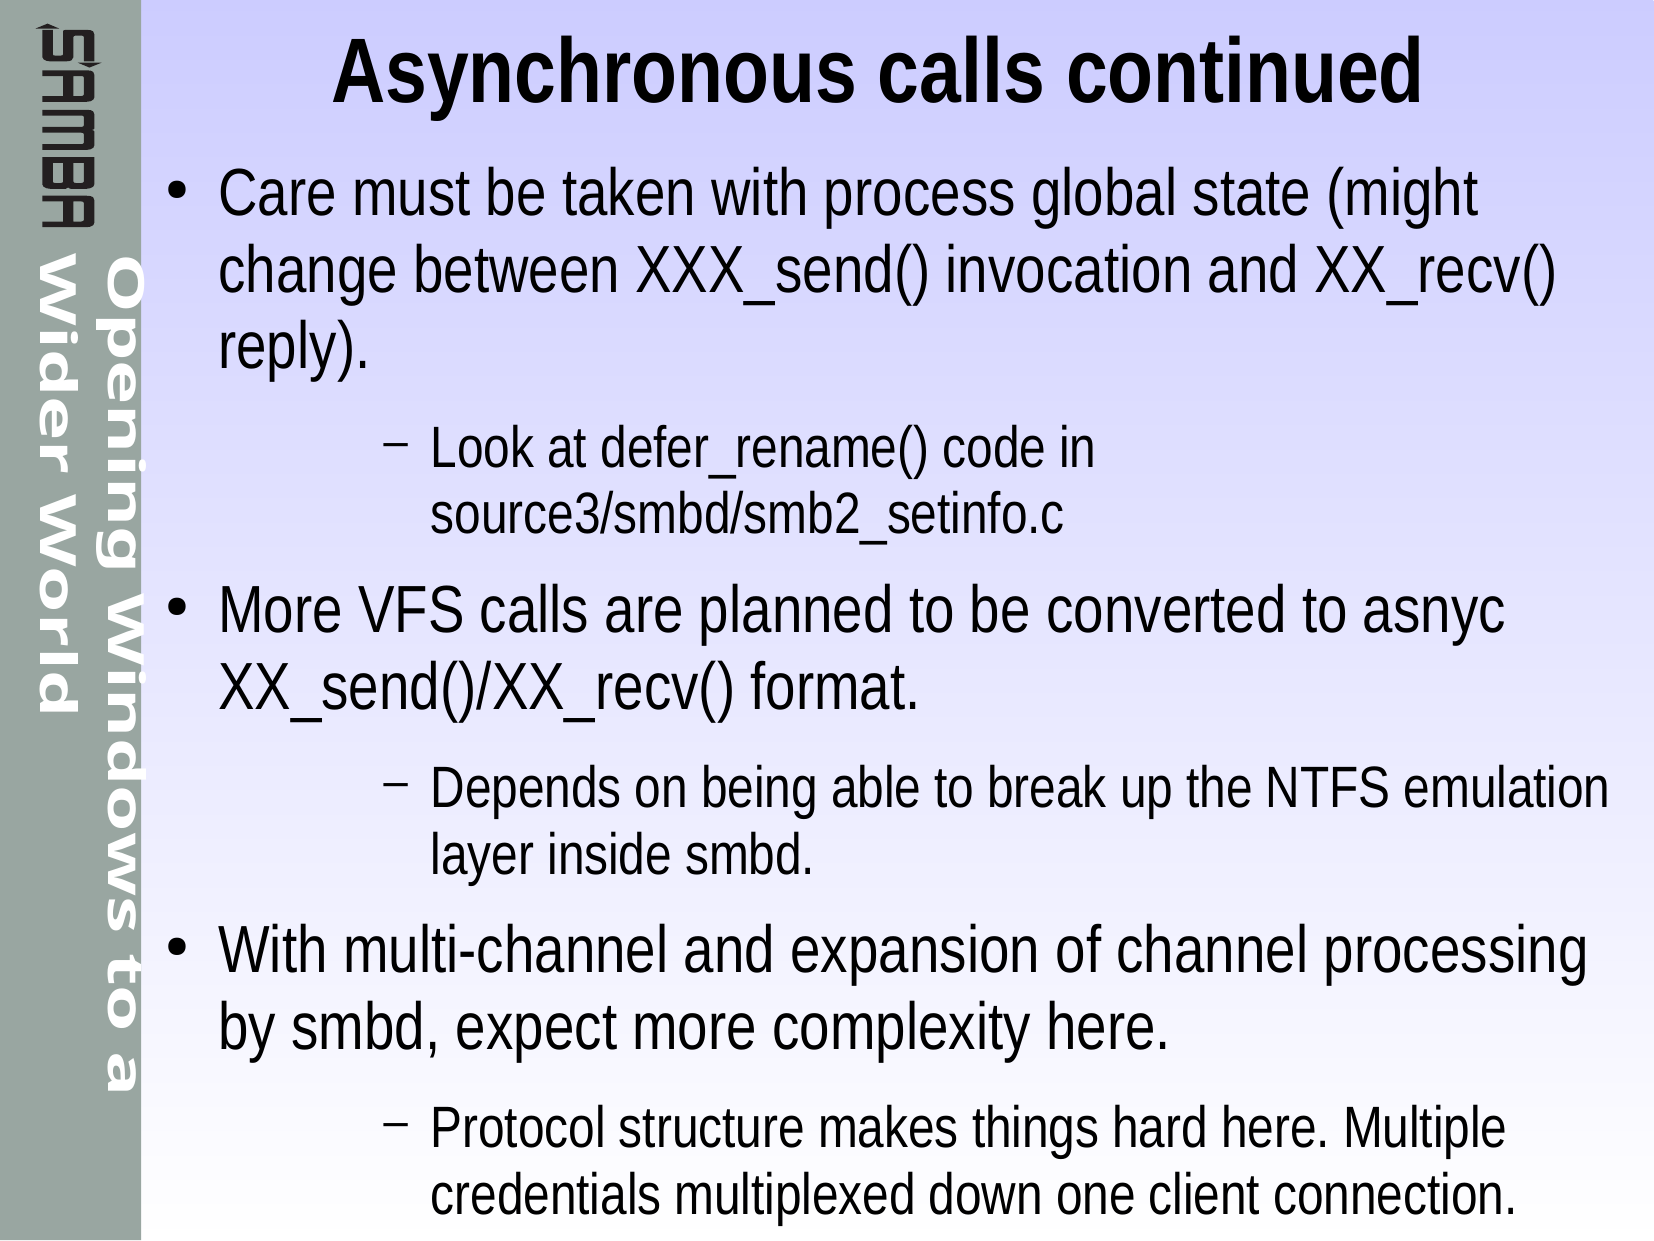

# Asynchronous calls continued
Care must be taken with process global state (might change between XXX_send() invocation and XX_recv() reply).
Look at defer_rename() code in source3/smbd/smb2_setinfo.c
More VFS calls are planned to be converted to asnyc XX_send()/XX_recv() format.
Depends on being able to break up the NTFS emulation layer inside smbd.
With multi-channel and expansion of channel processing by smbd, expect more complexity here.
Protocol structure makes things hard here. Multiple credentials multiplexed down one client connection.